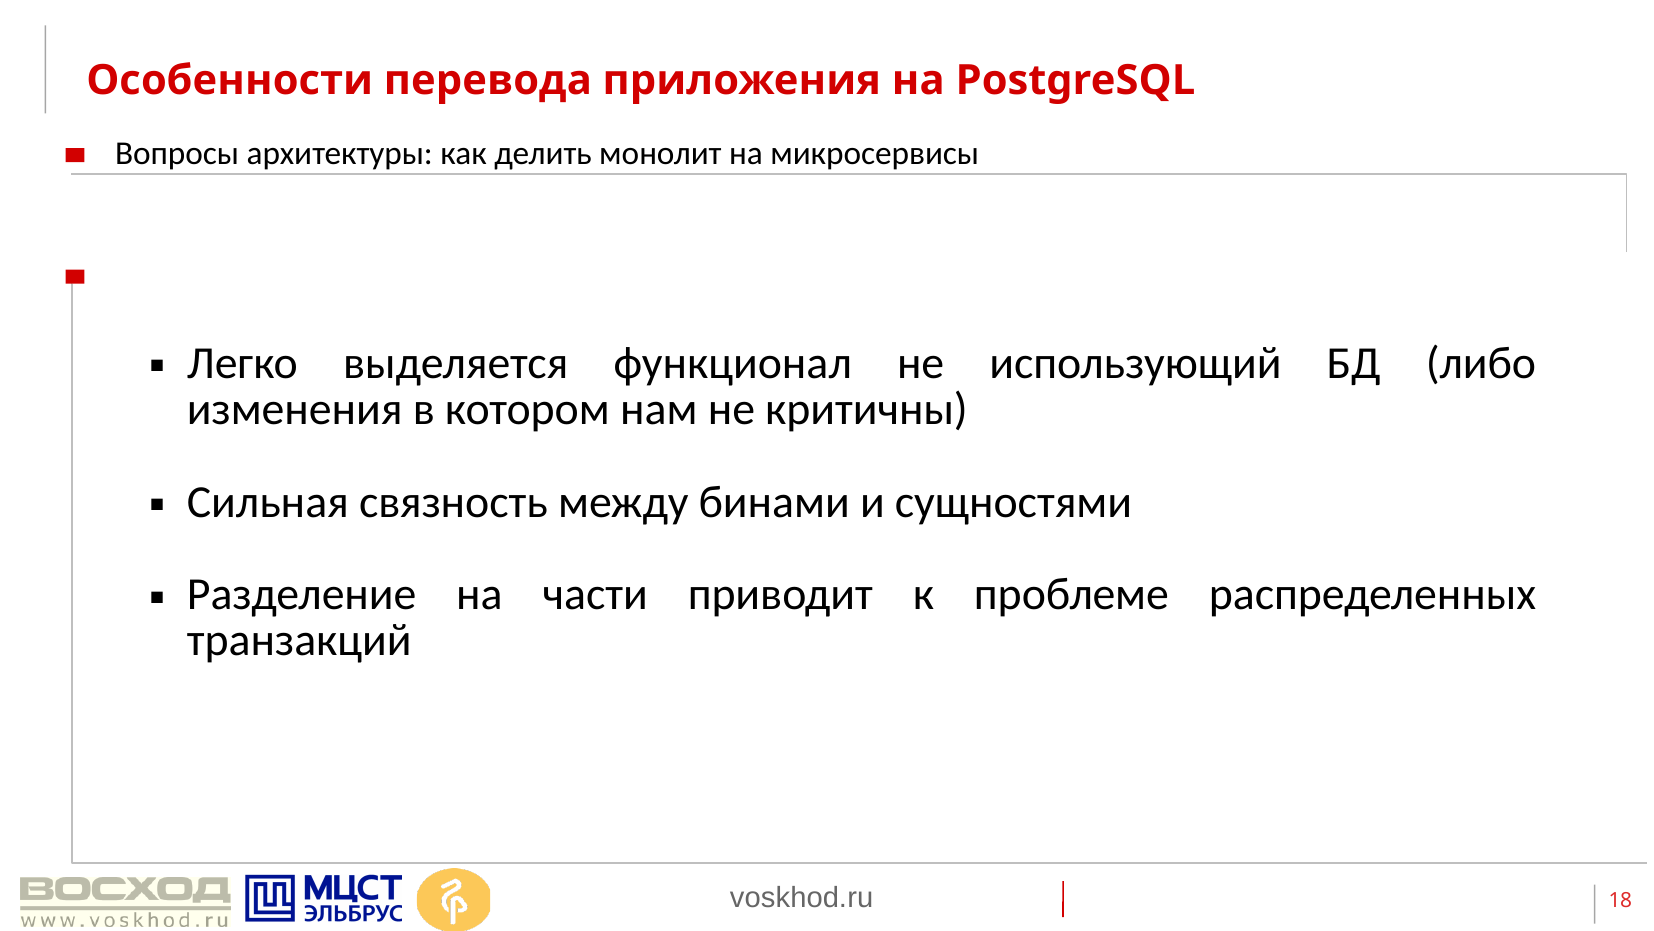

# Особенности перевода приложения на PostgreSQL
Вопросы архитектуры: как делить монолит на микросервисы
Легко выделяется функционал не использующий БД (либо изменения в котором нам не критичны)
Сильная связность между бинами и сущностями
Разделение на части приводит к проблеме распределенных транзакций